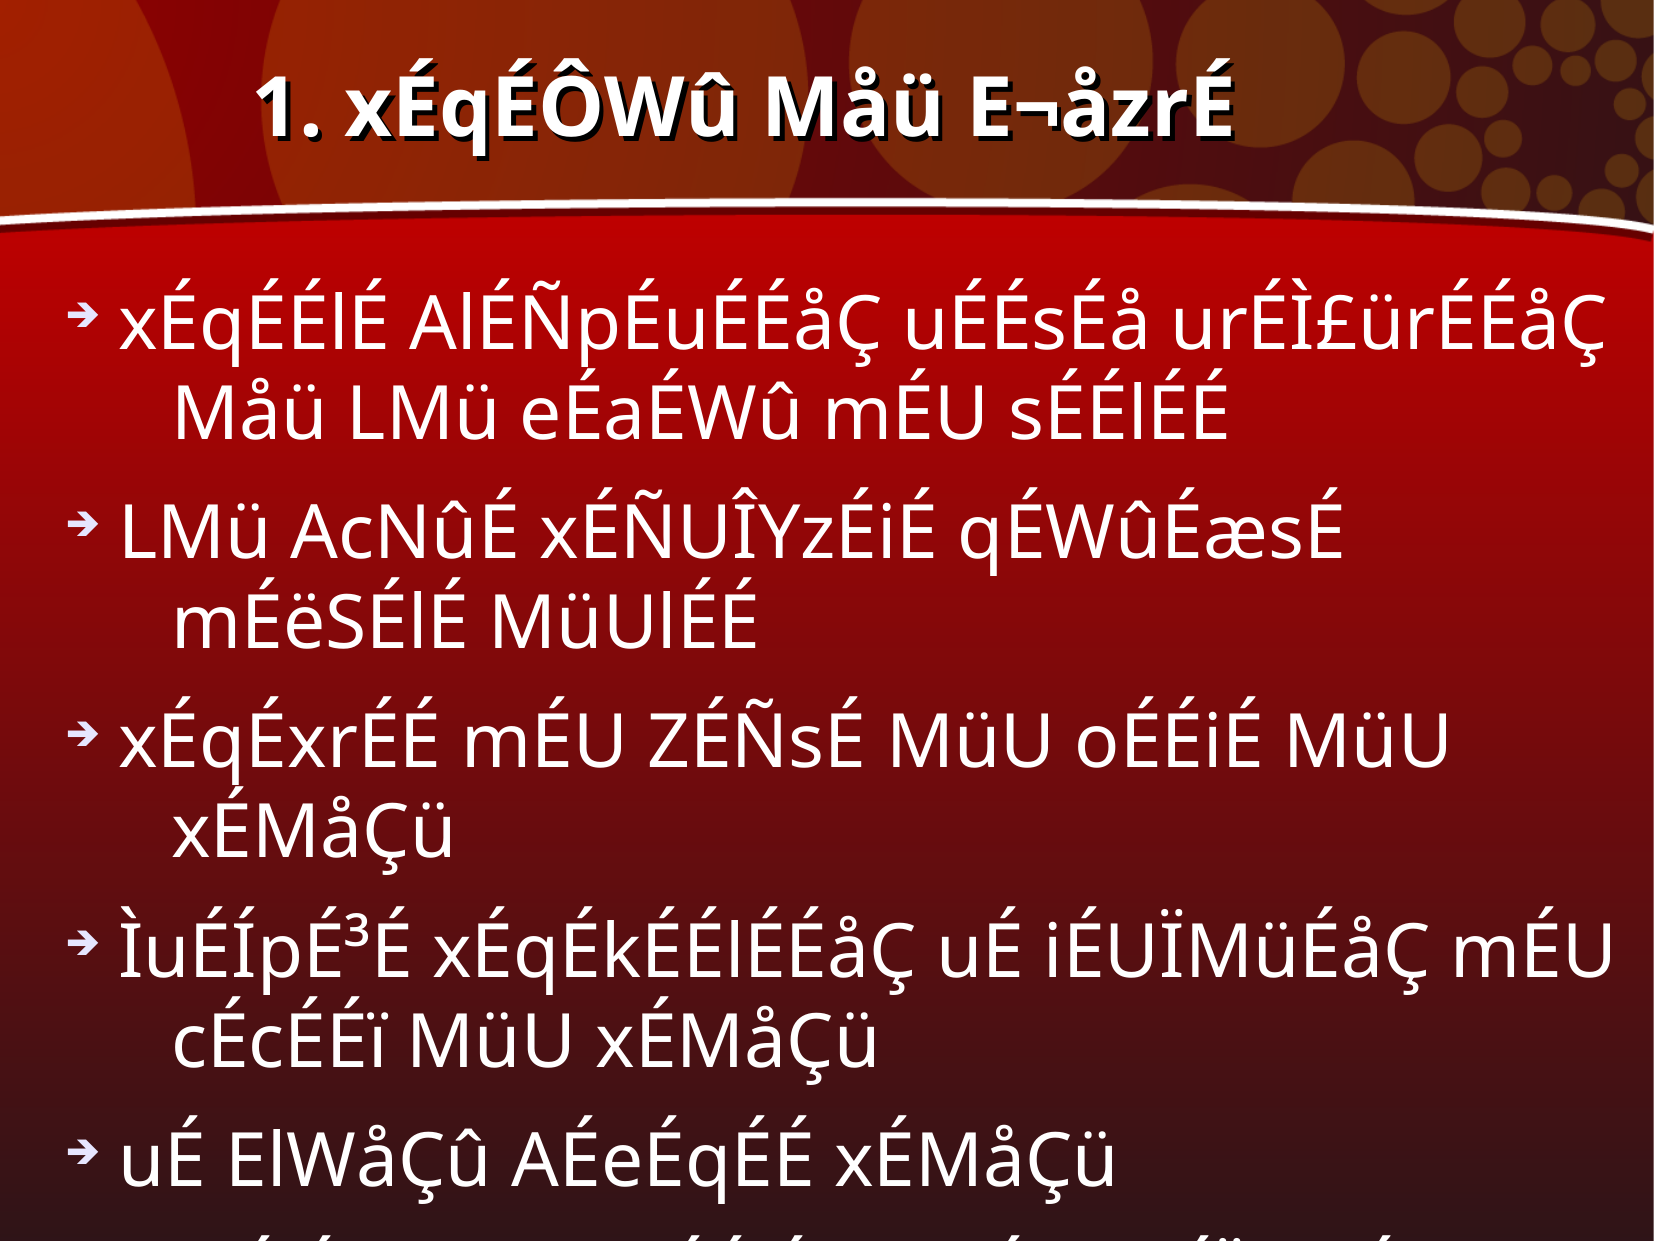

# 1. xÉqÉÔWû Måü E¬åzrÉ
xÉqÉÉlÉ AlÉÑpÉuÉÉåÇ uÉÉsÉå urÉÌ£ürÉÉåÇ Måü LMü eÉaÉWû mÉU sÉÉlÉÉ
LMü AcNûÉ xÉÑUÎYzÉiÉ qÉWûÉæsÉ mÉëSÉlÉ MüUlÉÉ
xÉqÉxrÉÉ mÉU ZÉÑsÉ MüU oÉÉiÉ MüU xÉMåÇü
ÌuÉÍpÉ³É xÉqÉkÉÉlÉÉåÇ uÉ iÉUÏMüÉåÇ mÉU cÉcÉÉï MüU xÉMåÇü
uÉ ElWåÇû AÉeÉqÉÉ xÉMåÇü
AmÉlÉå WûMüsÉÉlÉå MüÉå xuÉÏMüÉU MüU xÉMåÇü